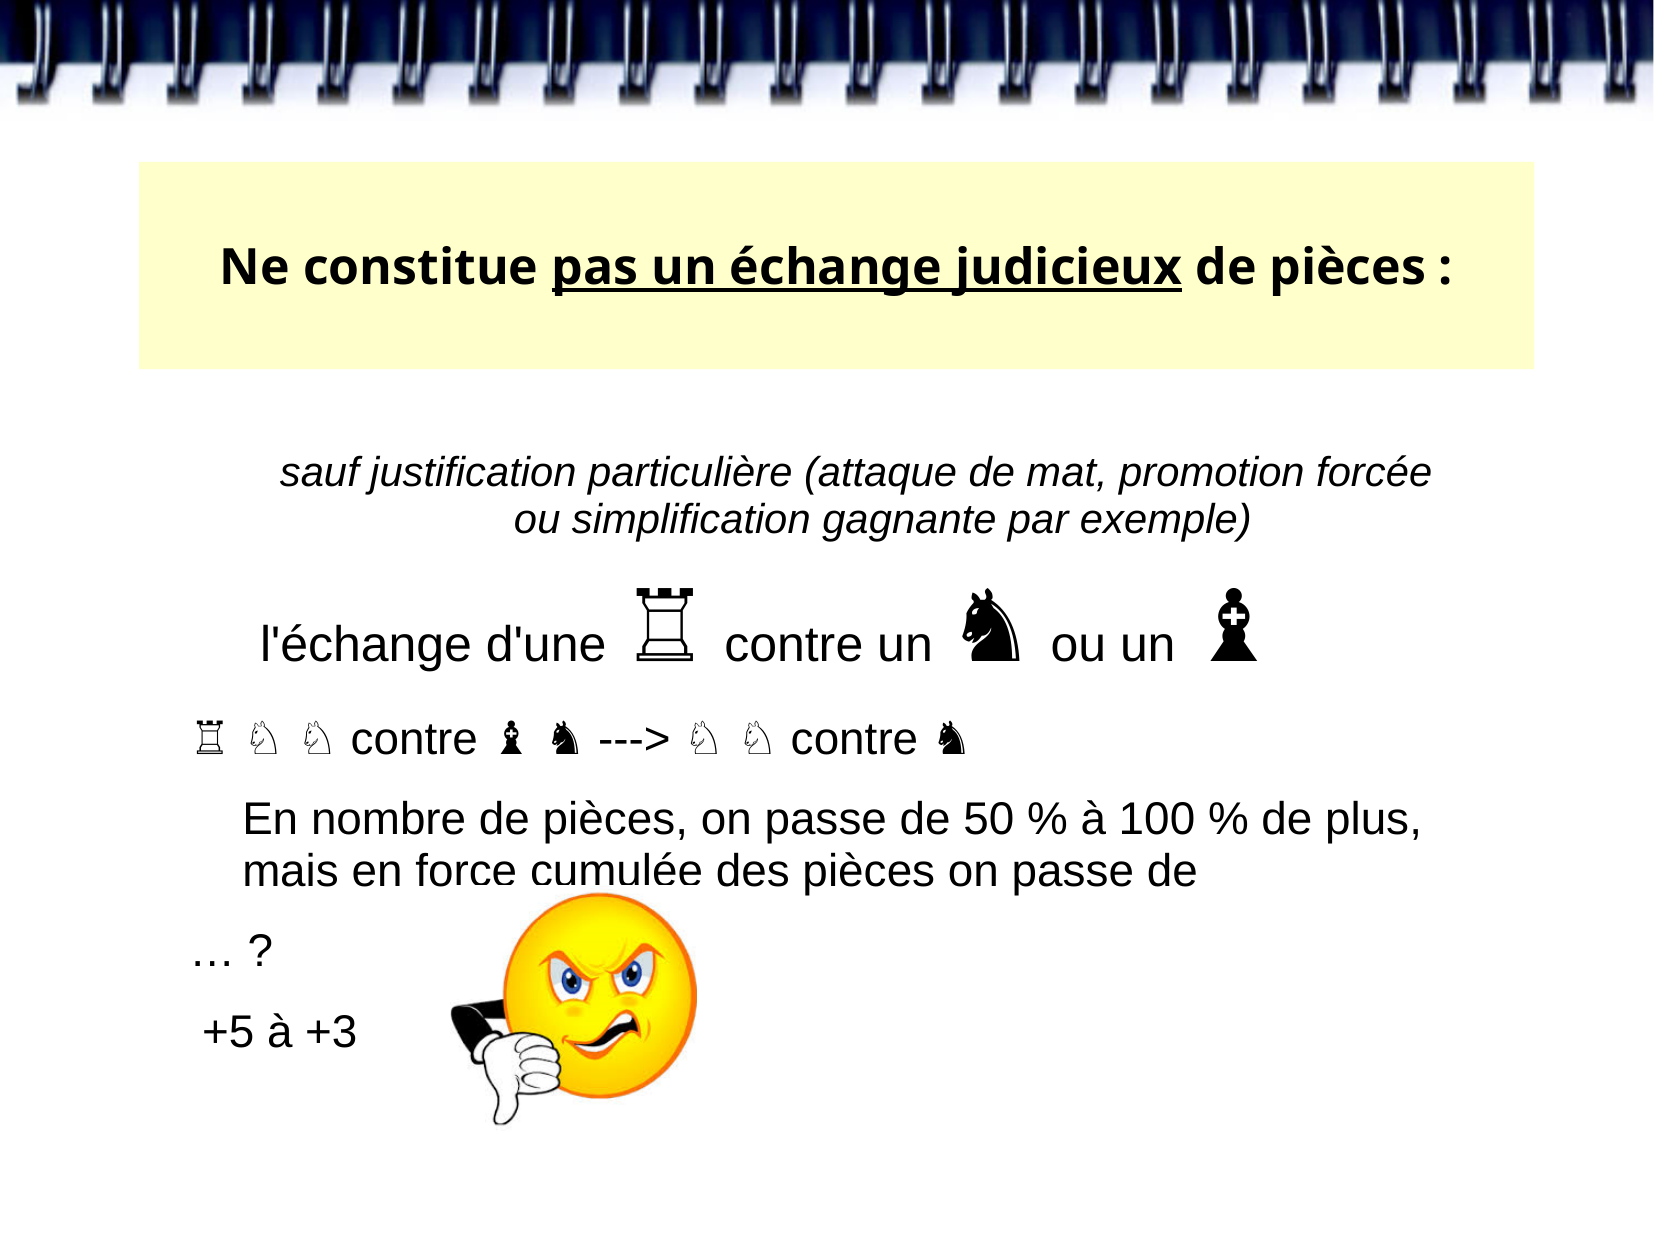

# Ne constitue pas un échange judicieux de pièces :
sauf justification particulière (attaque de mat, promotion forcée ou simplification gagnante par exemple)
l'échange d'une ♖ contre un ♞ ou un ♝
♖ ♘ ♘ contre ♝ ♞ ---> ♘ ♘ contre ♞
En nombre de pièces, on passe de 50 % à 100 % de plus, mais en force cumulée des pièces on passe de
… ?
 +5 à +3